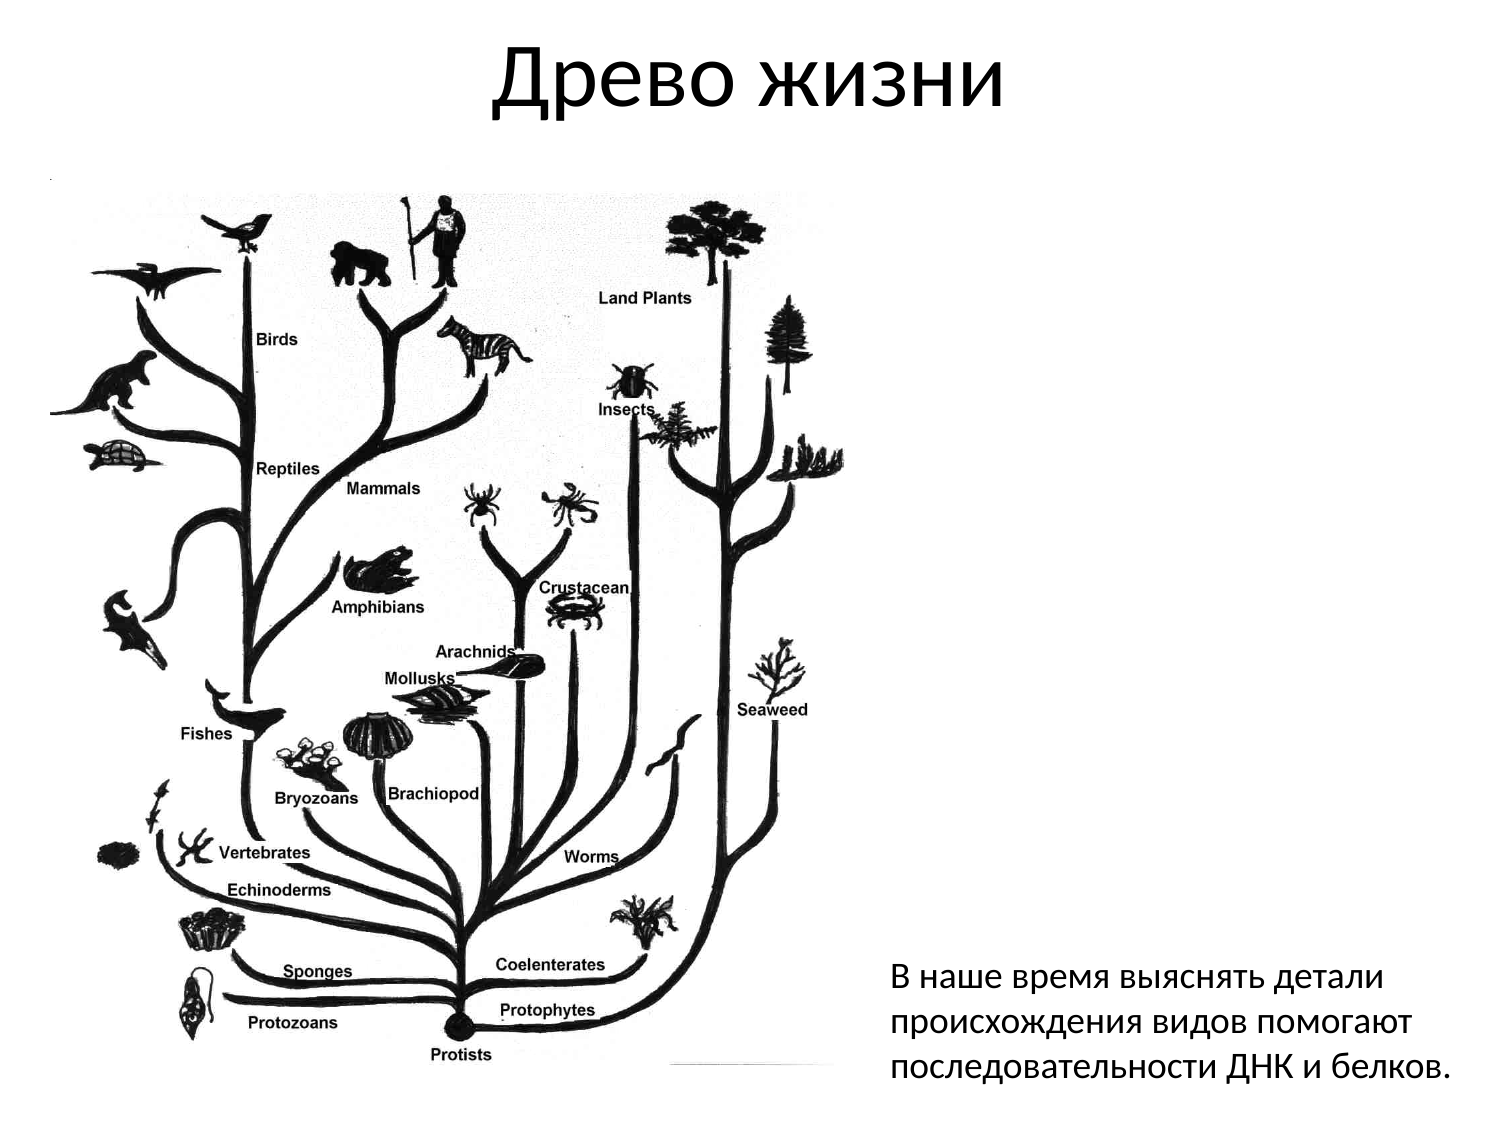

# Древо жизни
В наше время выяснять детали происхождения видов помогают последовательности ДНК и белков.